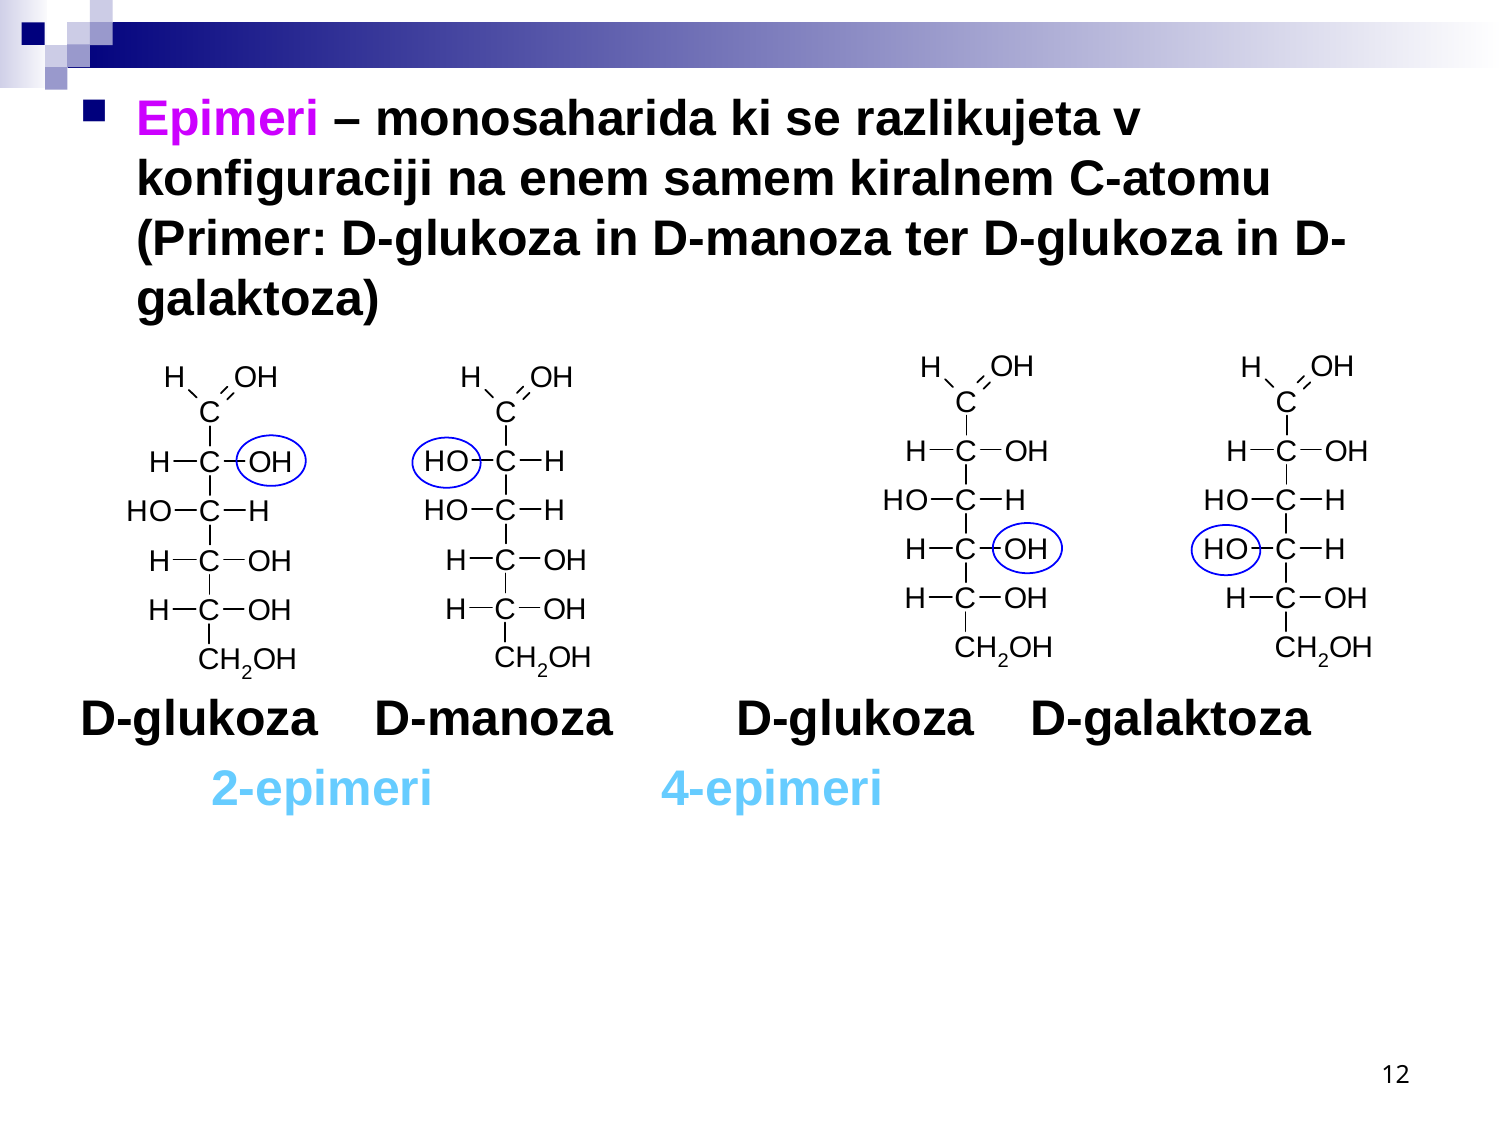

#
Epimeri – monosaharida ki se razlikujeta v konfiguraciji na enem samem kiralnem C-atomu (Primer: D-glukoza in D-manoza ter D-glukoza in D-galaktoza)
D-glukoza D-manoza		D-glukoza D-galaktoza
		2-epimeri				4-epimeri